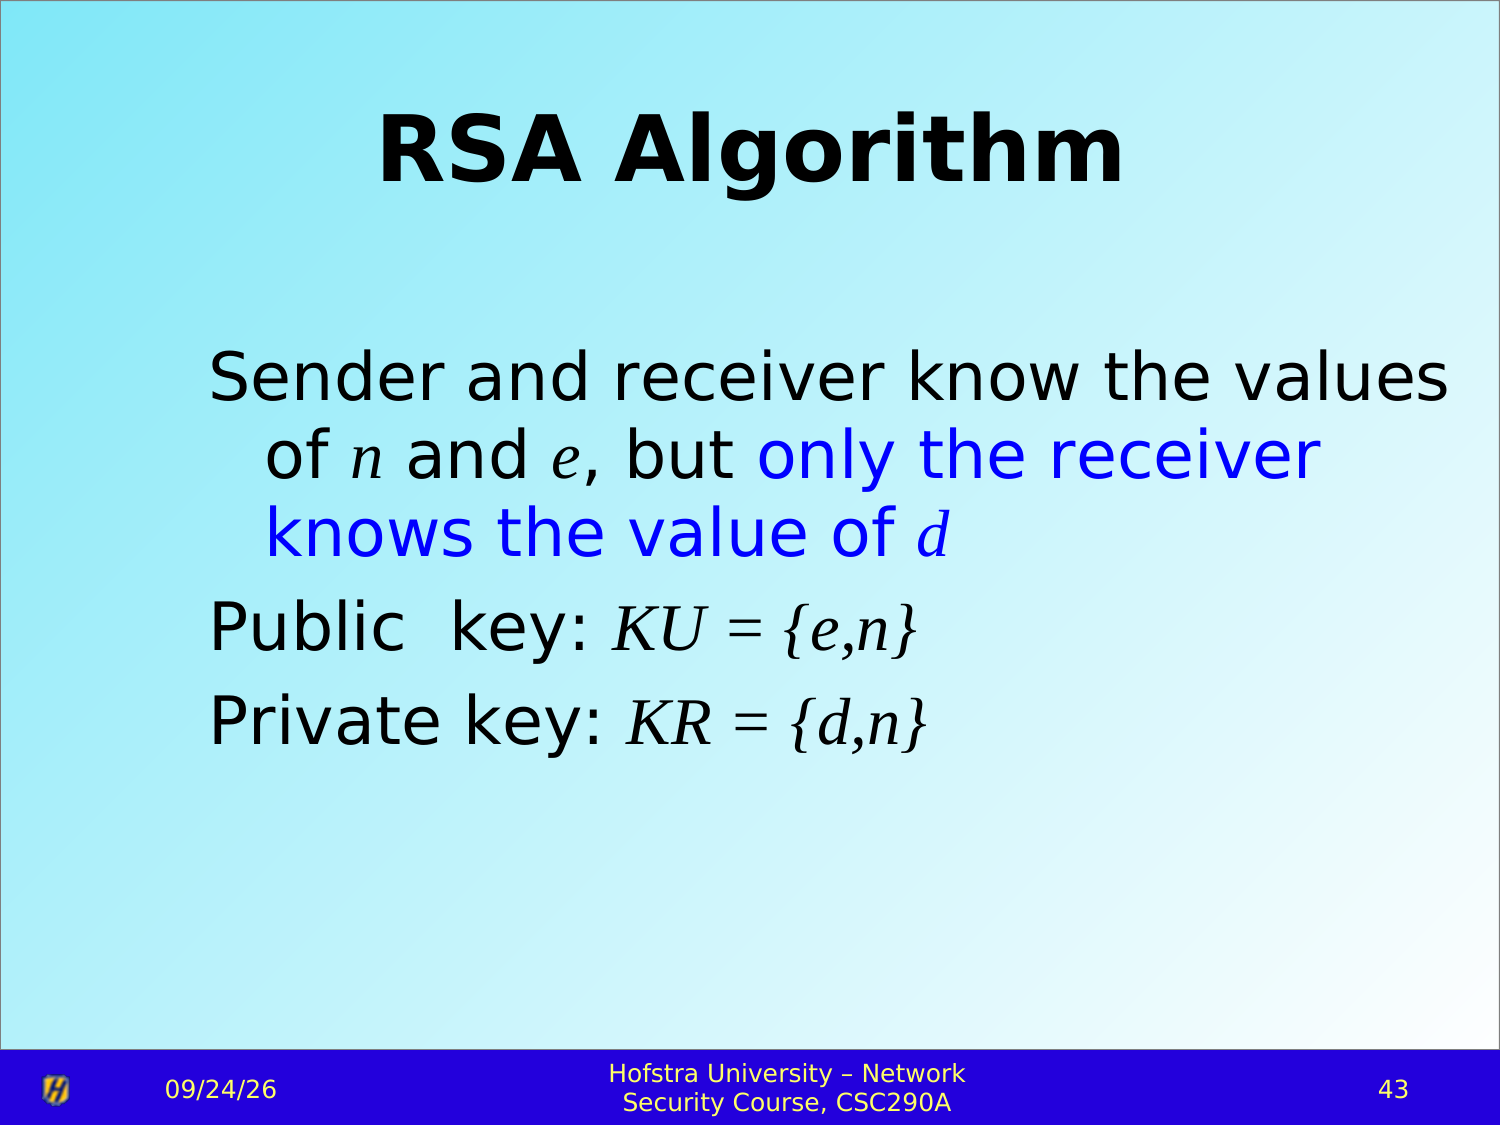

# RSA Algorithm
Sender and receiver know the values of n and e, but only the receiver knows the value of d
Public key: KU = {e,n}
Private key: KR = {d,n}
43